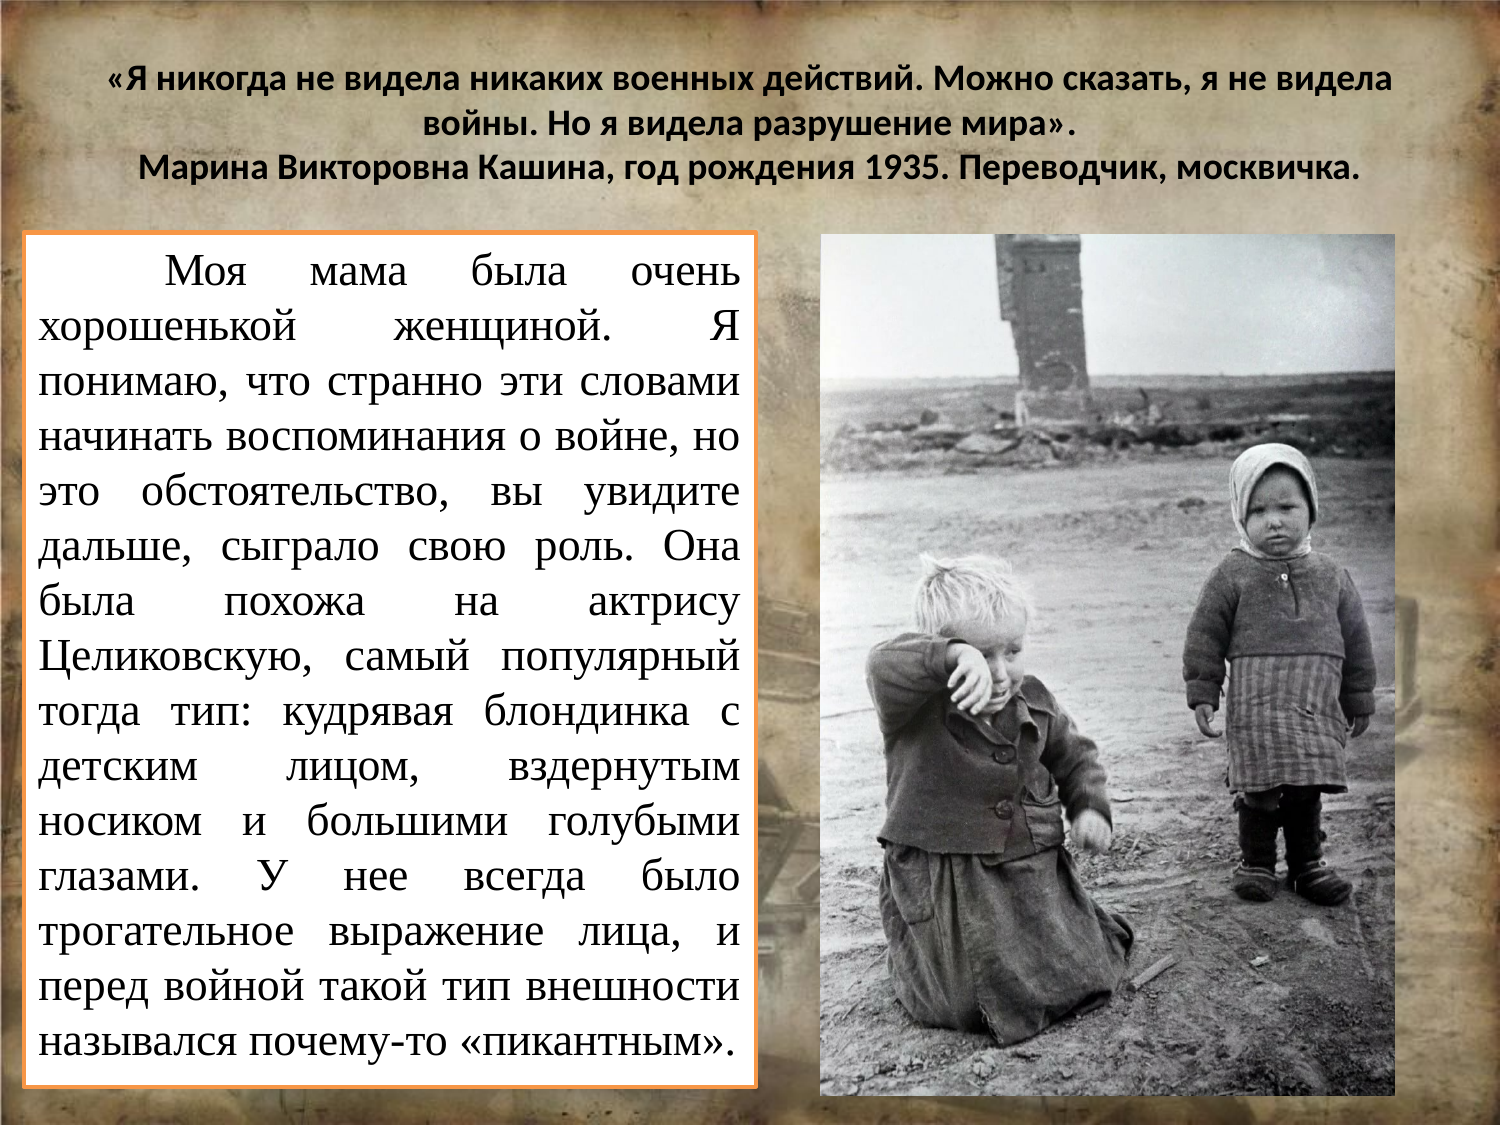

# «Я никогда не видела никаких военных действий. Можно сказать, я не видела войны. Но я видела разрушение мира». Марина Викторовна Кашина, год рождения 1935. Переводчик, москвичка.
 Моя мама была очень хорошенькой женщиной. Я понимаю, что странно эти словами начинать воспоминания о войне, но это обстоятельство, вы увидите дальше, сыграло свою роль. Она была похожа на актрису Целиковскую, самый популярный тогда тип: кудрявая блондинка с детским лицом, вздернутым носиком и большими голубыми глазами. У нее всегда было трогательное выражение лица, и перед войной такой тип внешности назывался почему-то «пикантным».